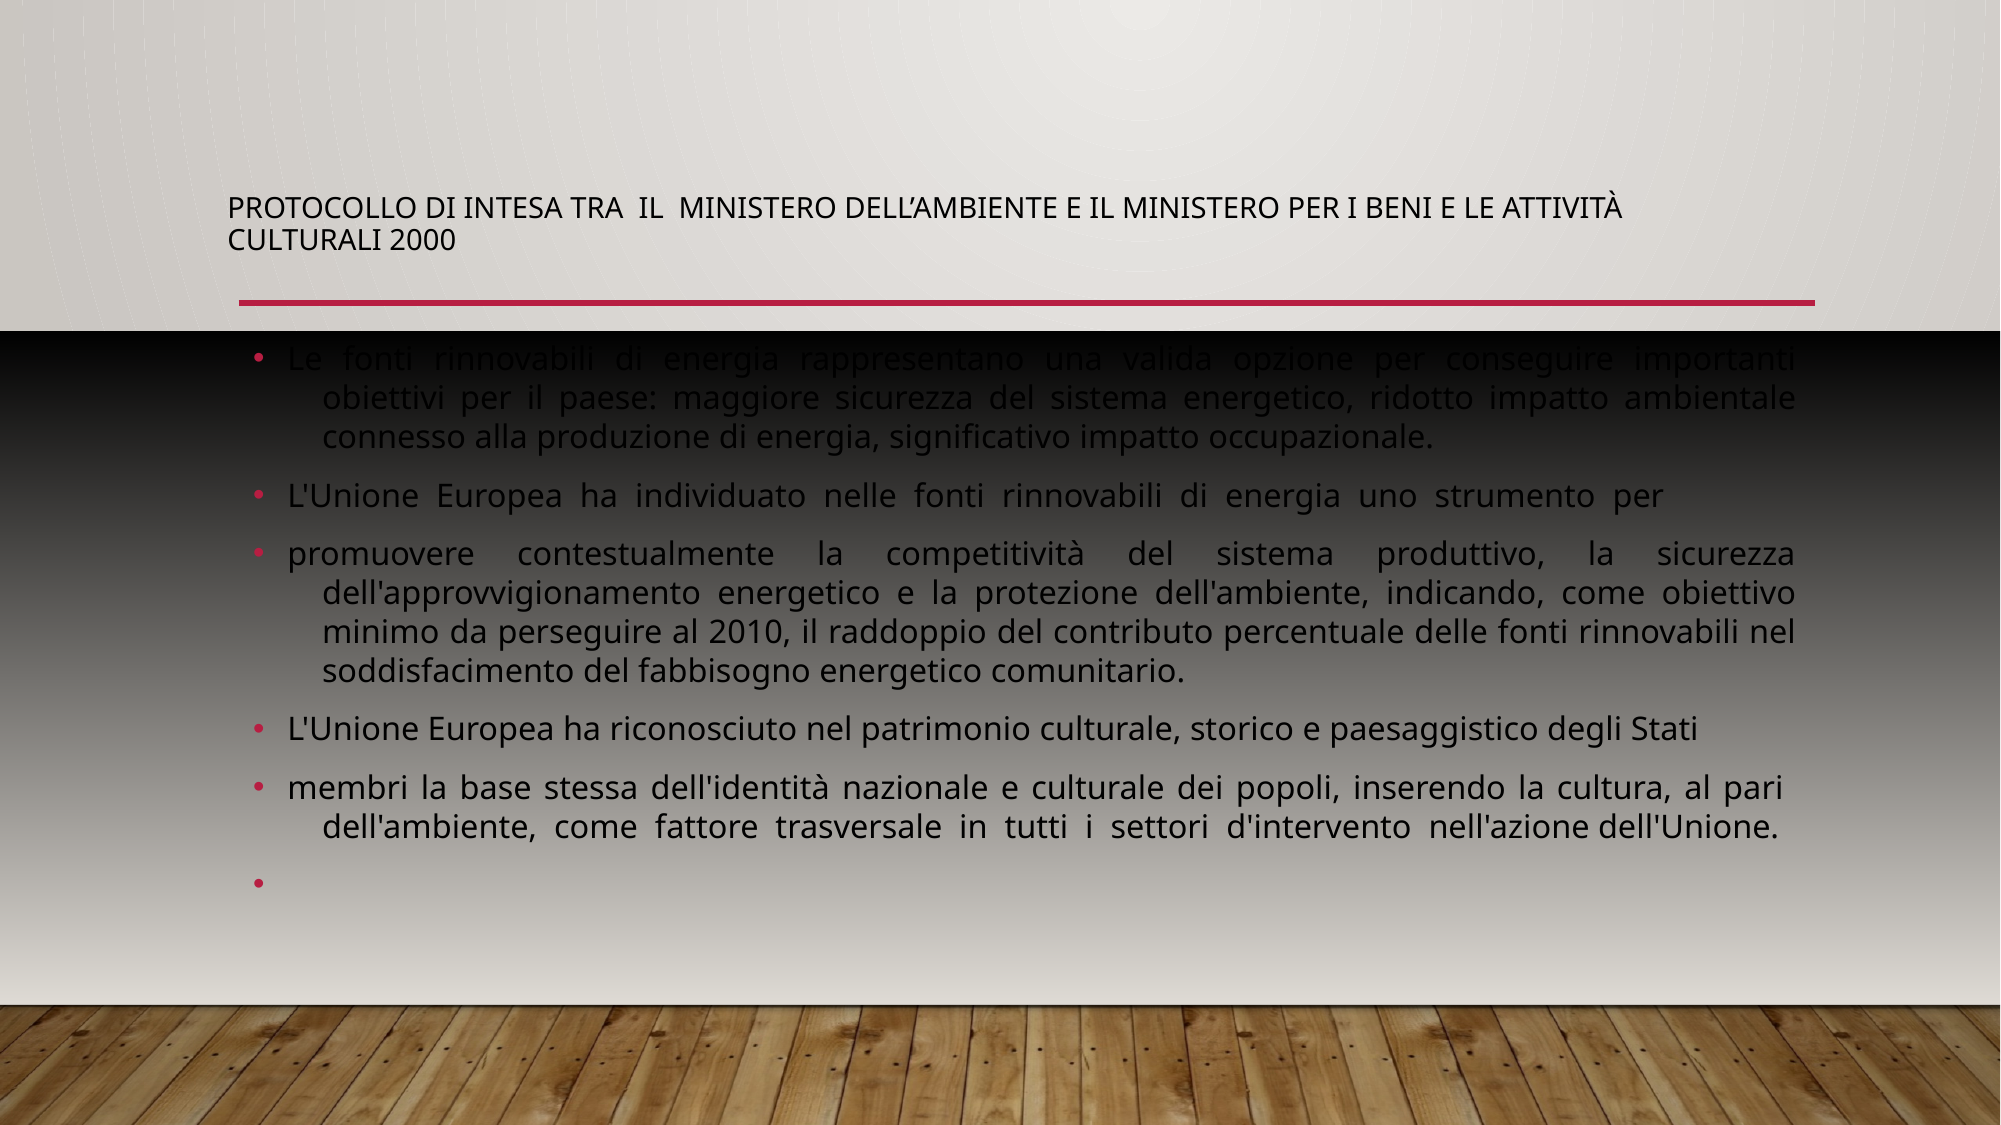

# Protocollo di Intesa tra il Ministero dell’Ambiente e il Ministero per i Beni e le Attività Culturali 2000
Le fonti rinnovabili di energia rappresentano una valida opzione per conseguire importanti obiettivi per il paese: maggiore sicurezza del sistema energetico, ridotto impatto ambientale connesso alla produzione di energia, significativo impatto occupazionale.
L'Unione Europea ha individuato nelle fonti rinnovabili di energia uno strumento per
promuovere contestualmente la competitività del sistema produttivo, la sicurezza dell'approvvigionamento energetico e la protezione dell'ambiente, indicando, come obiettivo minimo da perseguire al 2010, il raddoppio del contributo percentuale delle fonti rinnovabili nel soddisfacimento del fabbisogno energetico comunitario.
L'Unione Europea ha riconosciuto nel patrimonio culturale, storico e paesaggistico degli Stati
membri la base stessa dell'identità nazionale e culturale dei popoli, inserendo la cultura, al pari dell'ambiente, come fattore trasversale in tutti i settori d'intervento nell'azione dell'Unione.